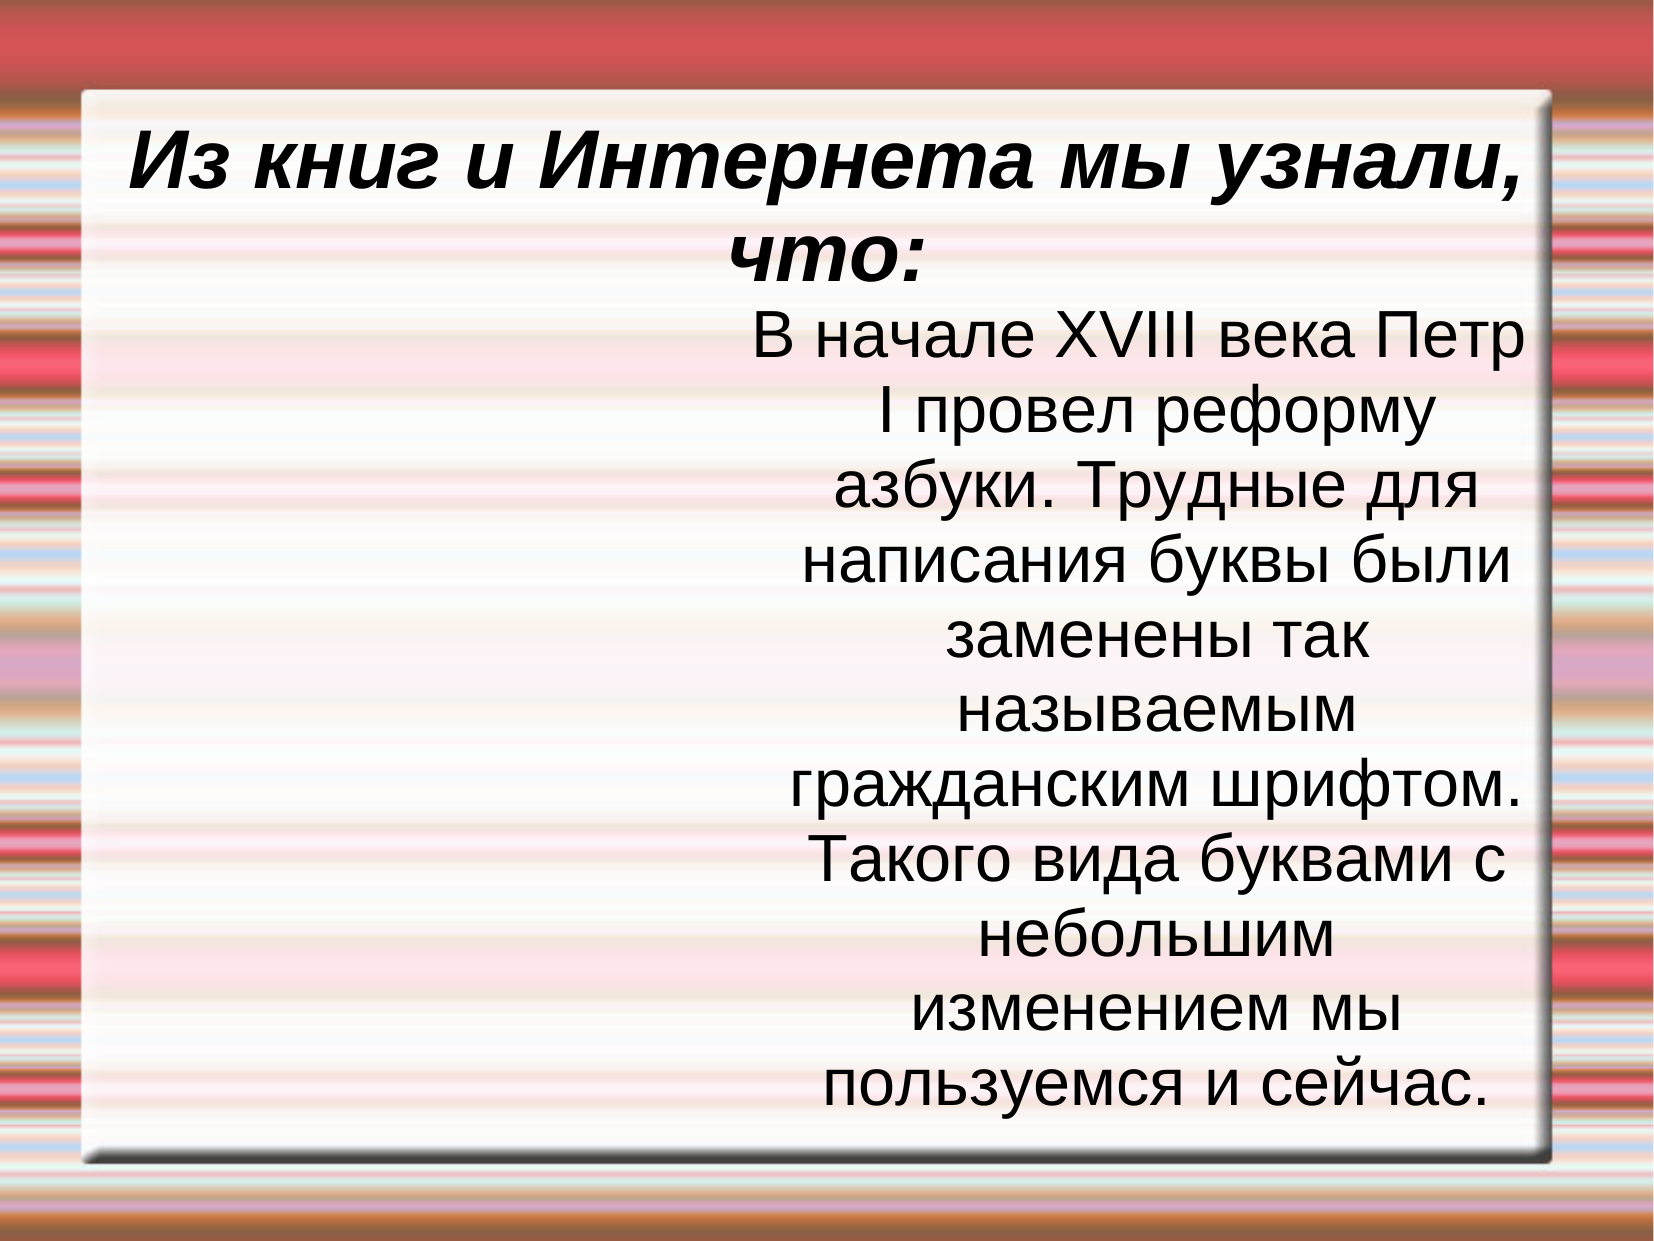

# Из книг и Интернета мы узнали, что:
В начале XVIII века Петр I провел реформу азбуки. Трудные для написания буквы были заменены так называемым гражданским шрифтом. Такого вида буквами с небольшим изменением мы пользуемся и сейчас.